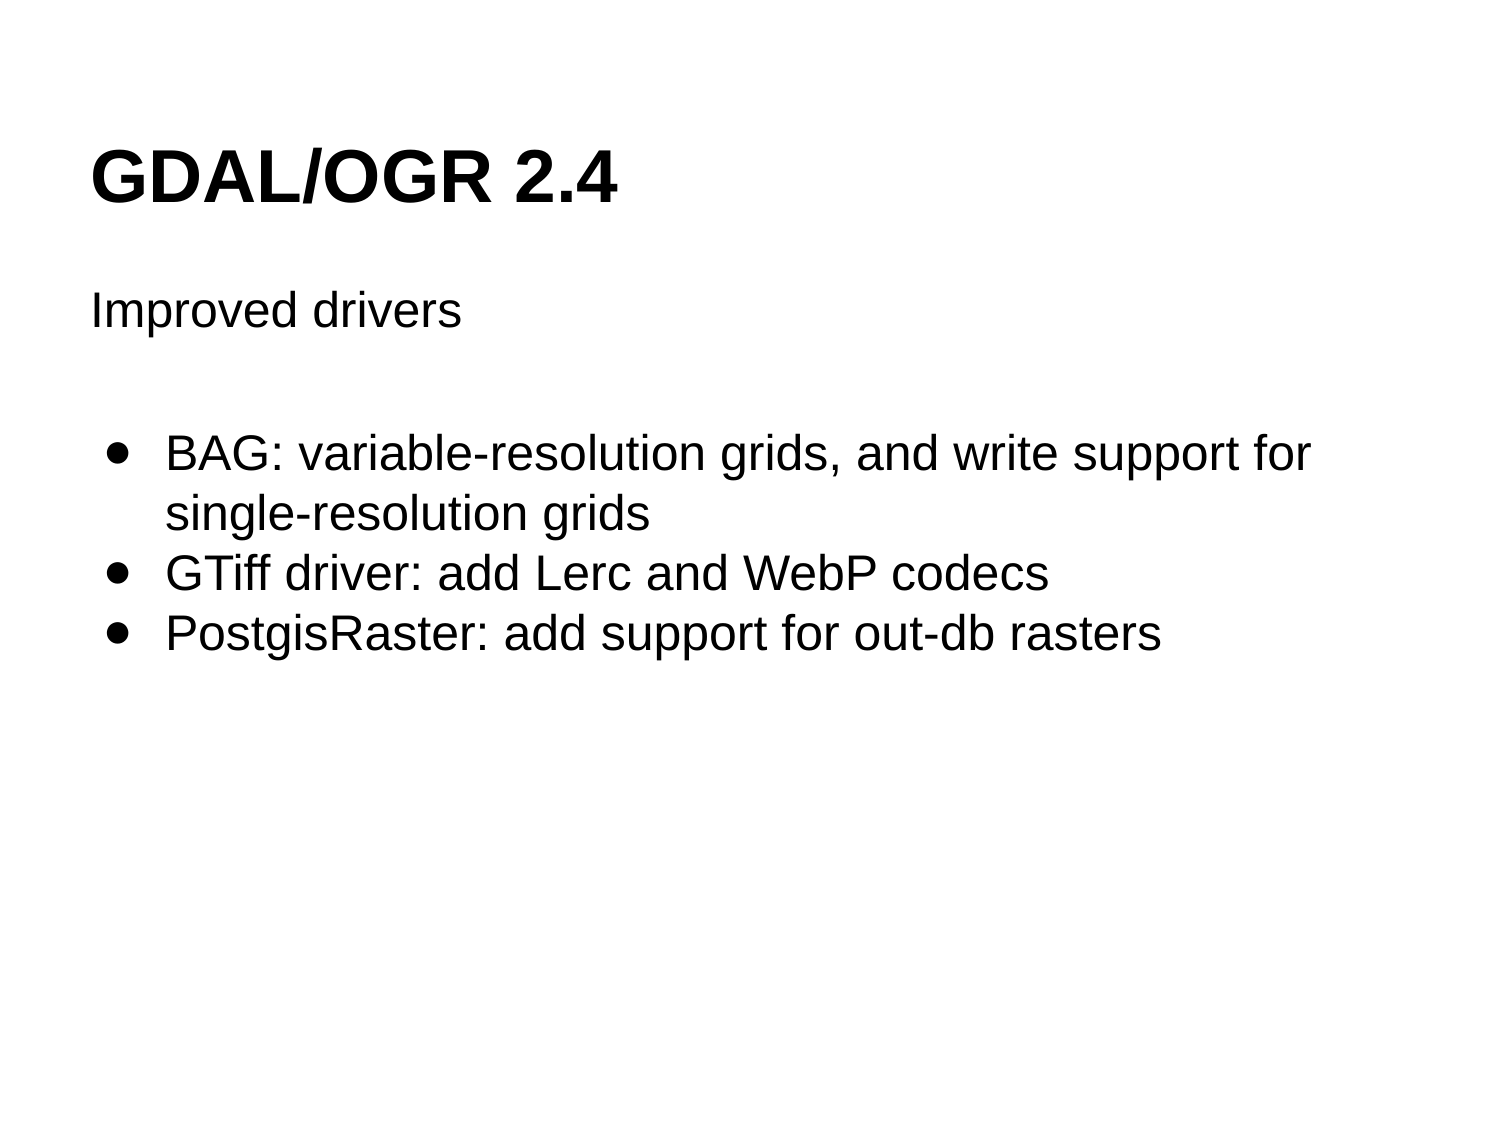

# GDAL/OGR 2.4
Improved drivers
BAG: variable-resolution grids, and write support for single-resolution grids
GTiff driver: add Lerc and WebP codecs
PostgisRaster: add support for out-db rasters